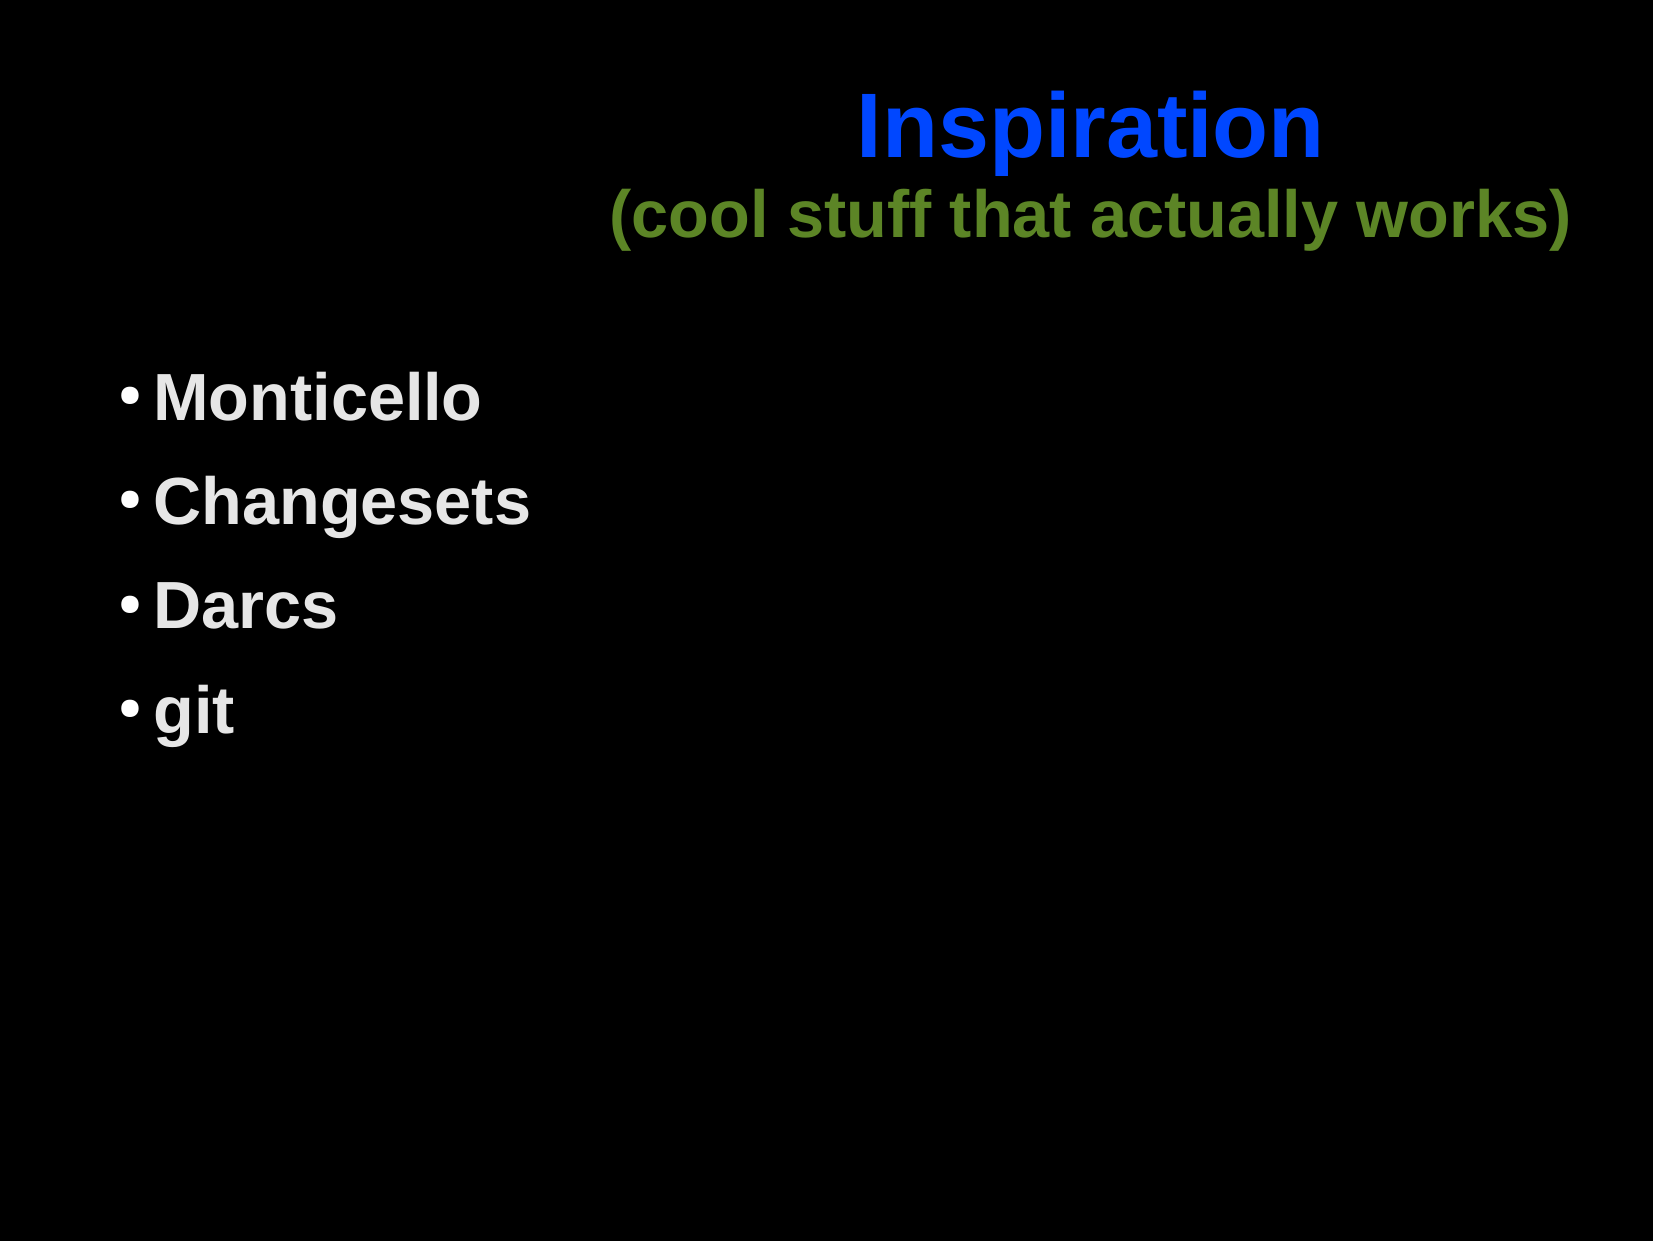

# Inspiration (cool stuff that actually works)
Monticello
Changesets
Darcs
git